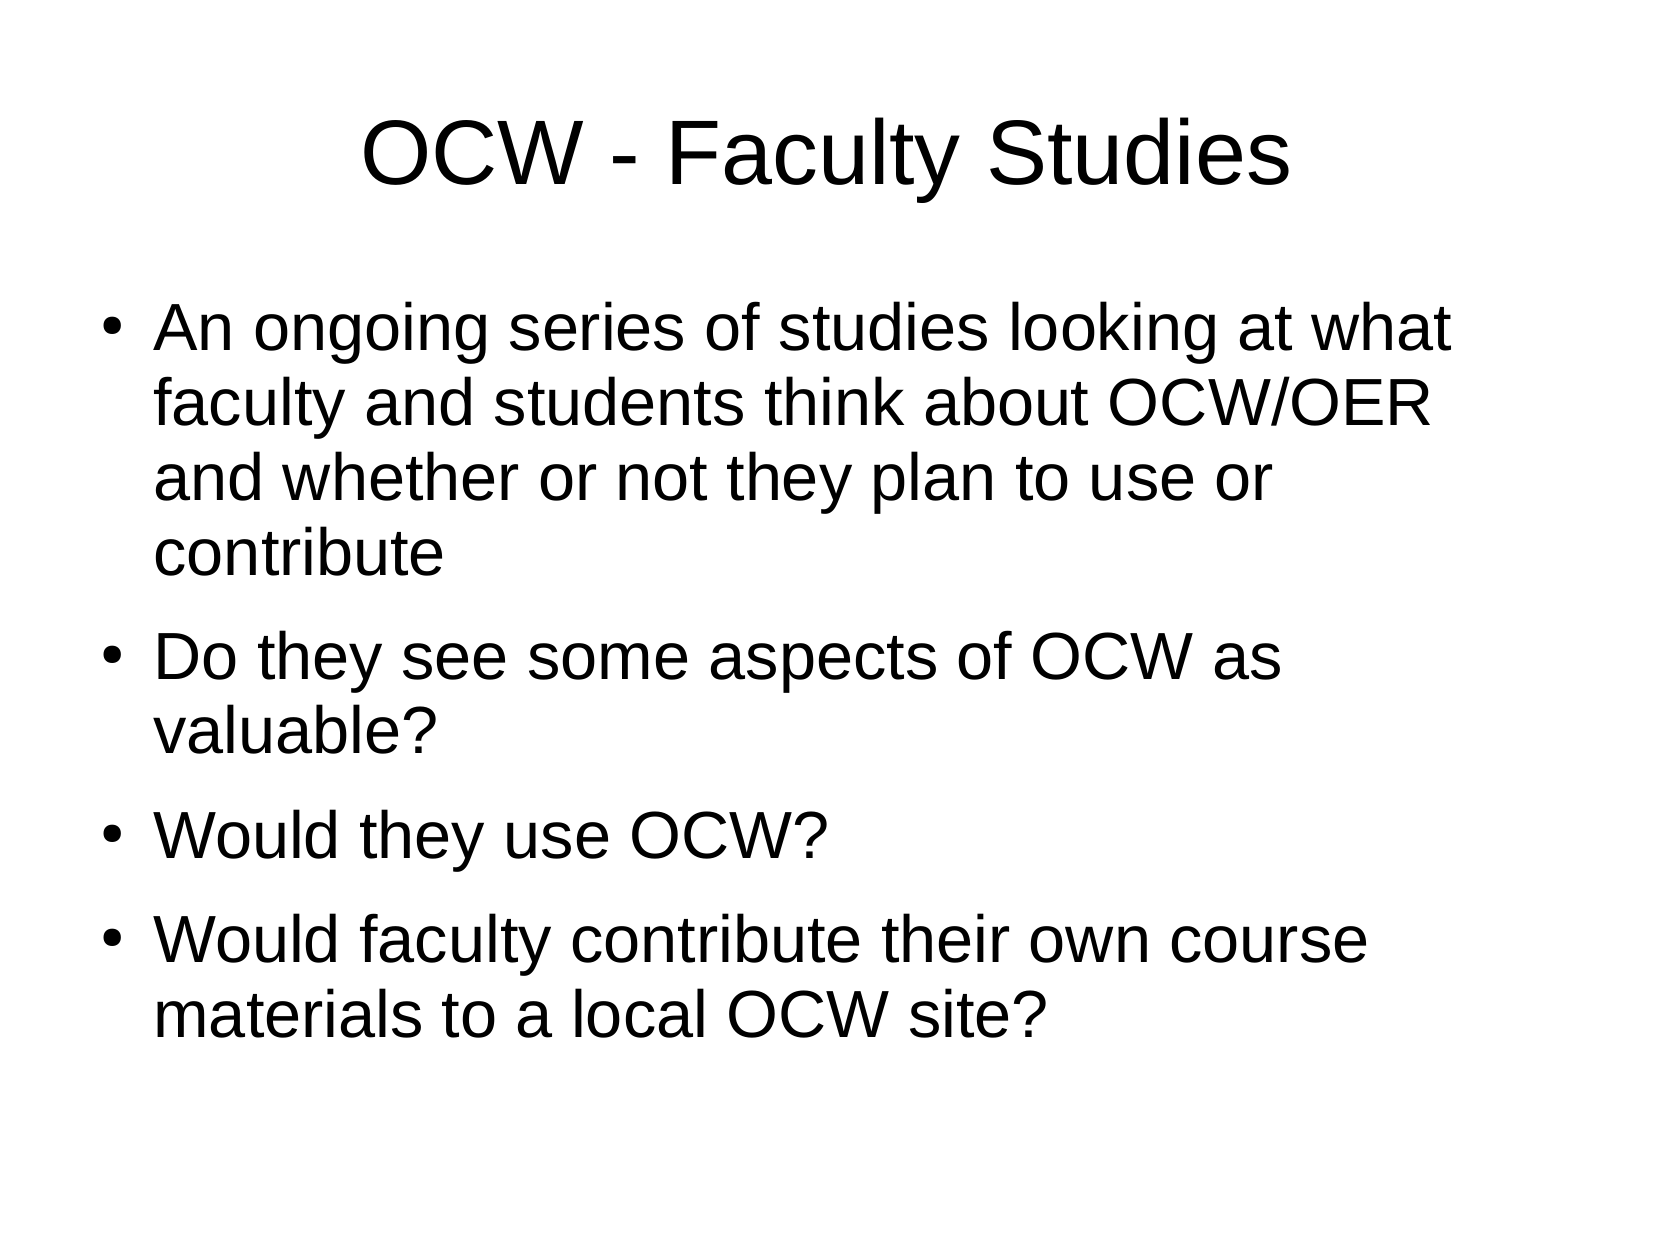

# OCW - Faculty Studies
An ongoing series of studies looking at what faculty and students think about OCW/OER and whether or not they plan to use or contribute
Do they see some aspects of OCW as valuable?
Would they use OCW?
Would faculty contribute their own course materials to a local OCW site?